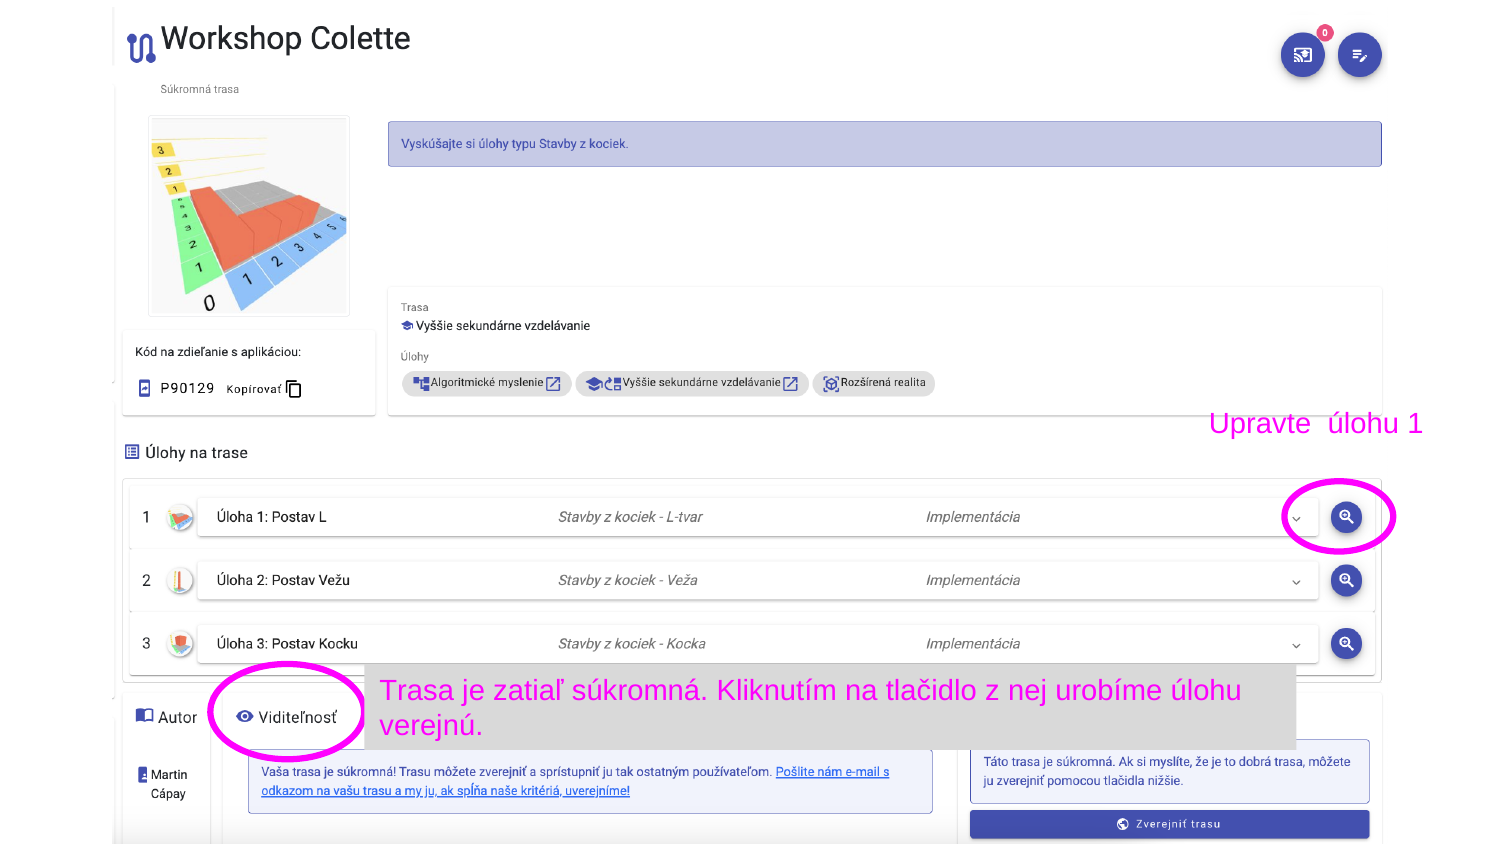

Upravte úlohu 1
Trasa je zatiaľ súkromná. Kliknutím na tlačidlo z nej urobíme úlohu verejnú.